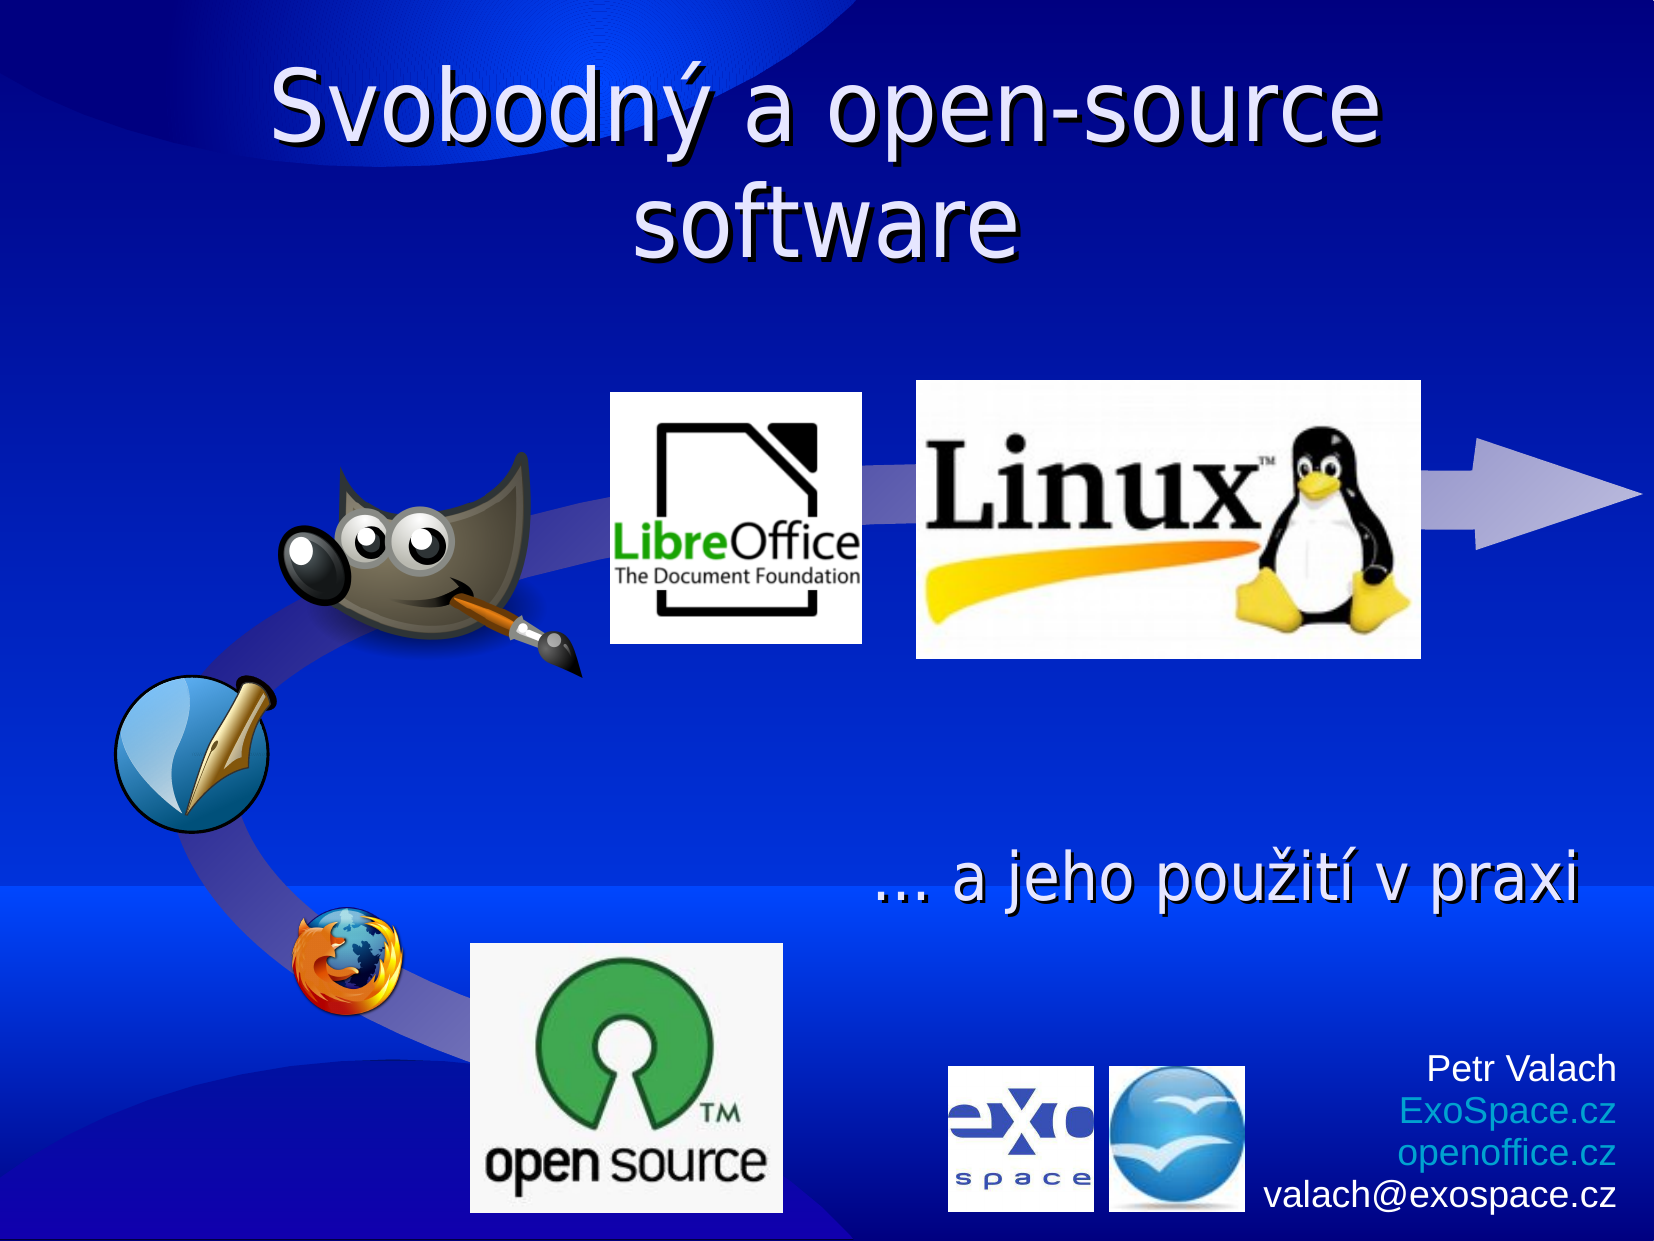

# Svobodný a open-source software
… a jeho použití v praxi
Petr Valach
ExoSpace.cz
openoffice.cz
valach@exospace.cz